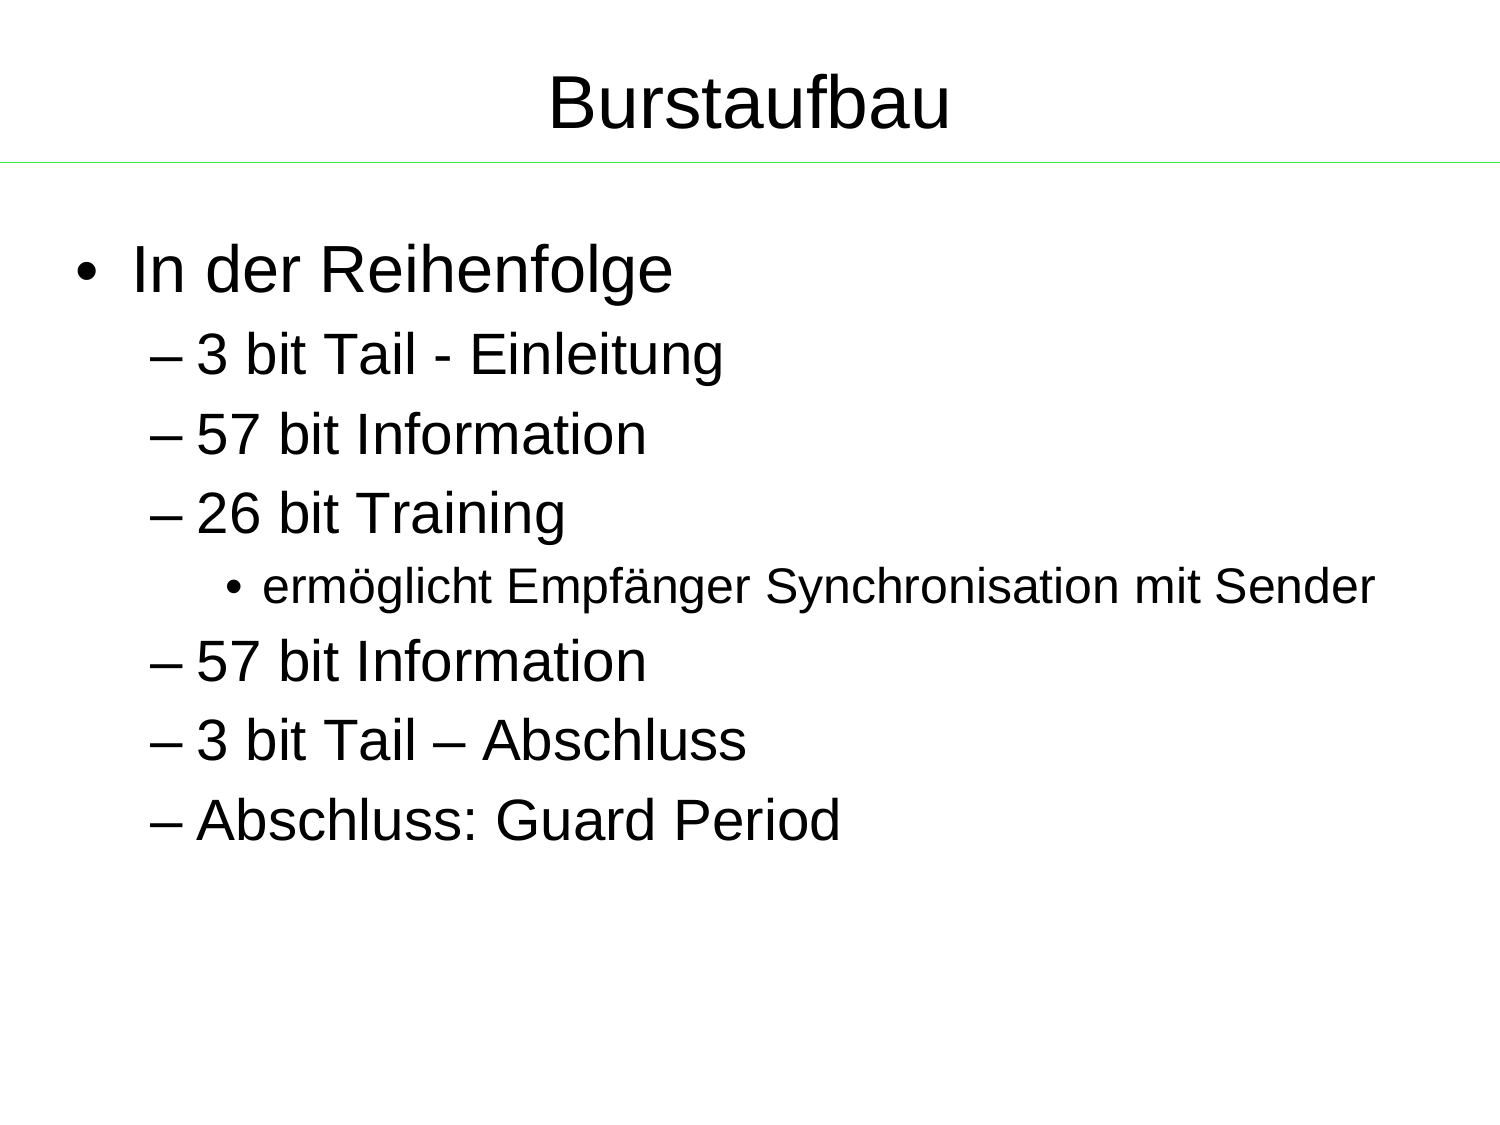

# Burstaufbau
In der Reihenfolge
3 bit Tail - Einleitung
57 bit Information
26 bit Training
ermöglicht Empfänger Synchronisation mit Sender
57 bit Information
3 bit Tail – Abschluss
Abschluss: Guard Period